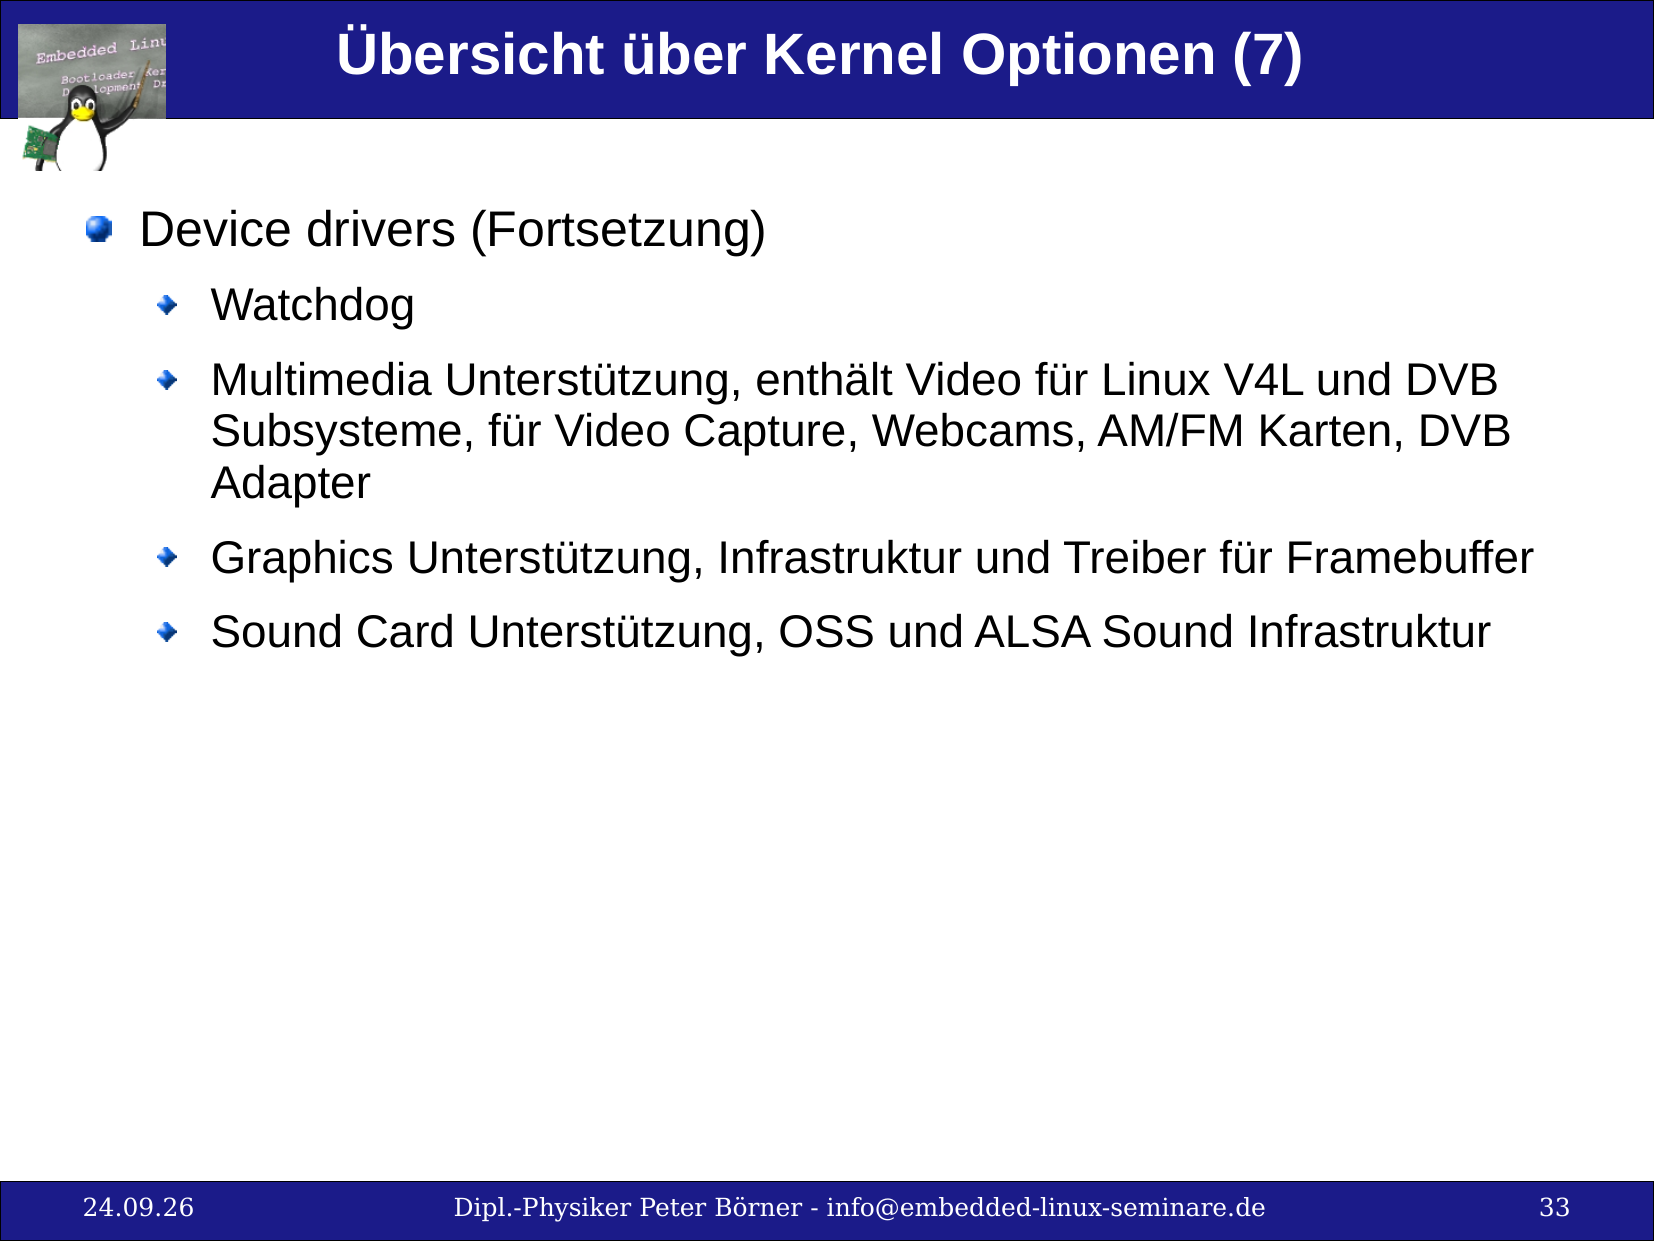

# Übersicht über Kernel Optionen (7)
Device drivers (Fortsetzung)
Watchdog
Multimedia Unterstützung, enthält Video für Linux V4L und DVB Subsysteme, für Video Capture, Webcams, AM/FM Karten, DVB Adapter
Graphics Unterstützung, Infrastruktur und Treiber für Framebuffer
Sound Card Unterstützung, OSS und ALSA Sound Infrastruktur
 Dipl.-Physiker Peter Börner - info@embedded-linux-seminare.de
33